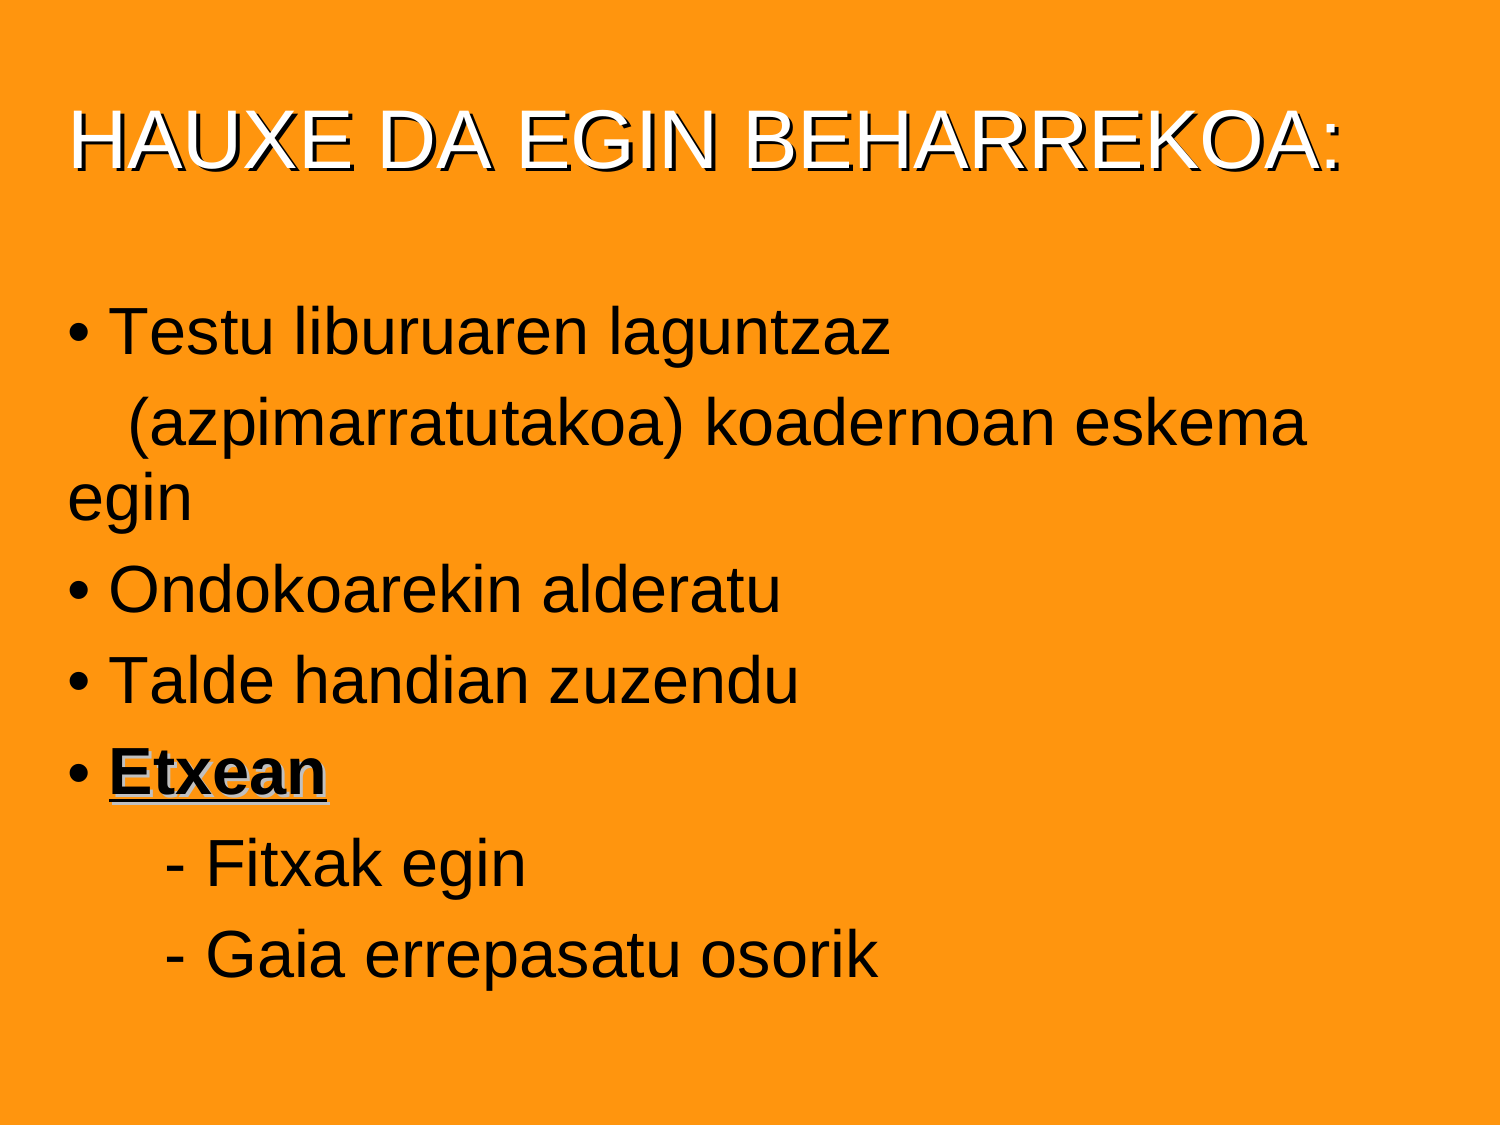

# HAUXE DA EGIN BEHARREKOA:
 Testu liburuaren laguntzaz
 (azpimarratutakoa) koadernoan eskema egin
 Ondokoarekin alderatu
 Talde handian zuzendu
 Etxean
 - Fitxak egin
 - Gaia errepasatu osorik